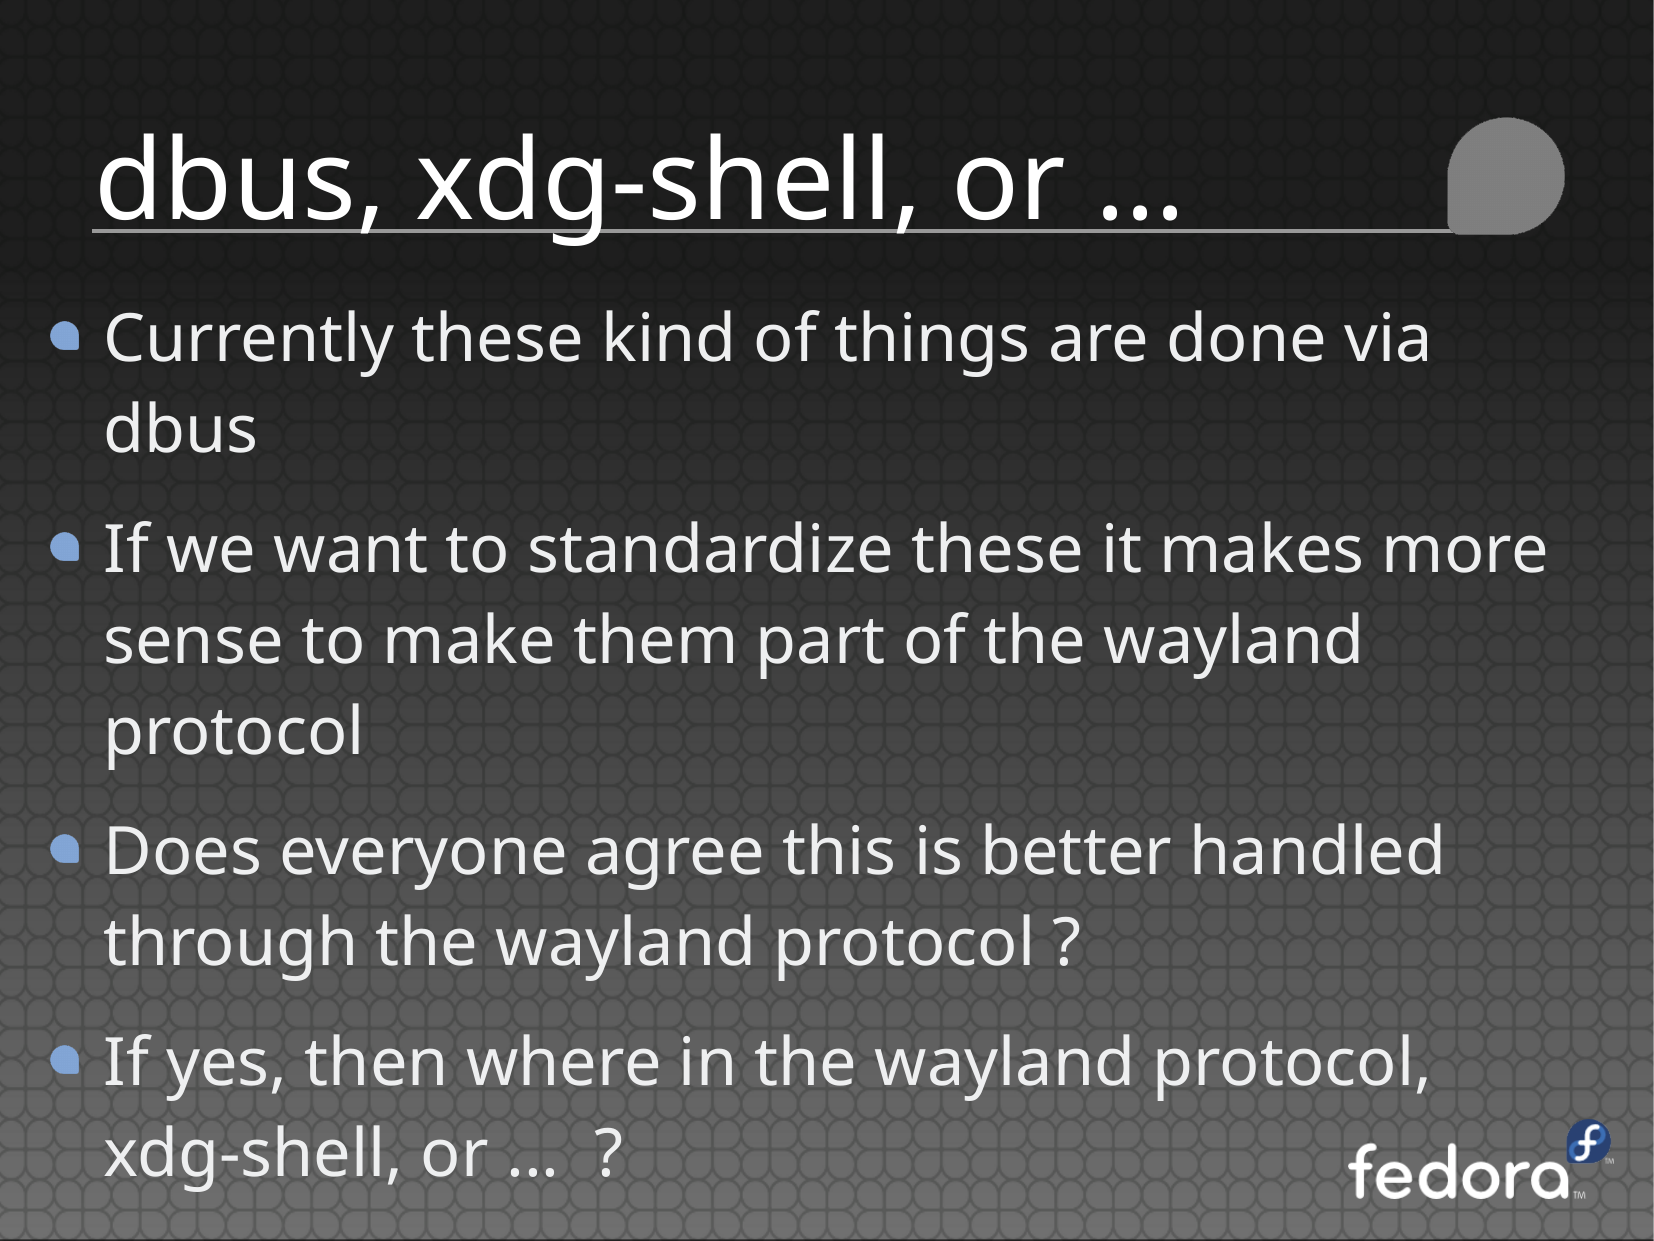

dbus, xdg-shell, or ...
# Currently these kind of things are done via dbus
If we want to standardize these it makes more sense to make them part of the wayland protocol
Does everyone agree this is better handled through the wayland protocol ?
If yes, then where in the wayland protocol, xdg-shell, or ... ?